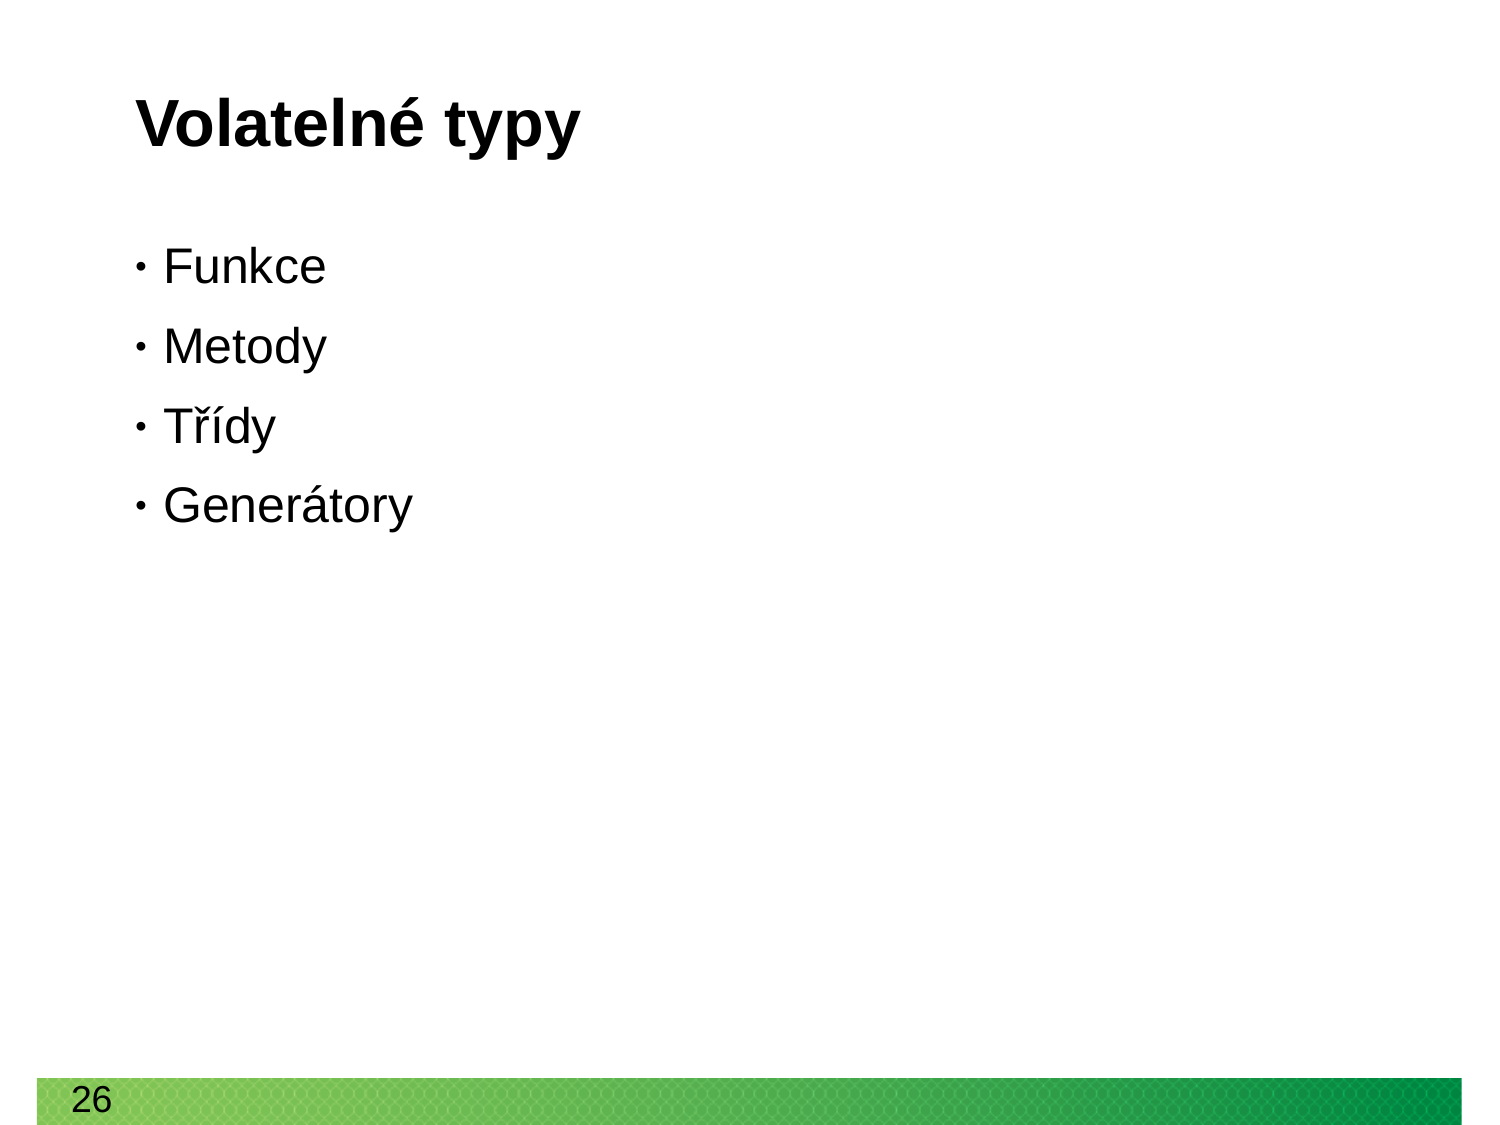

# Volatelné typy
Funkce
Metody
Třídy
Generátory